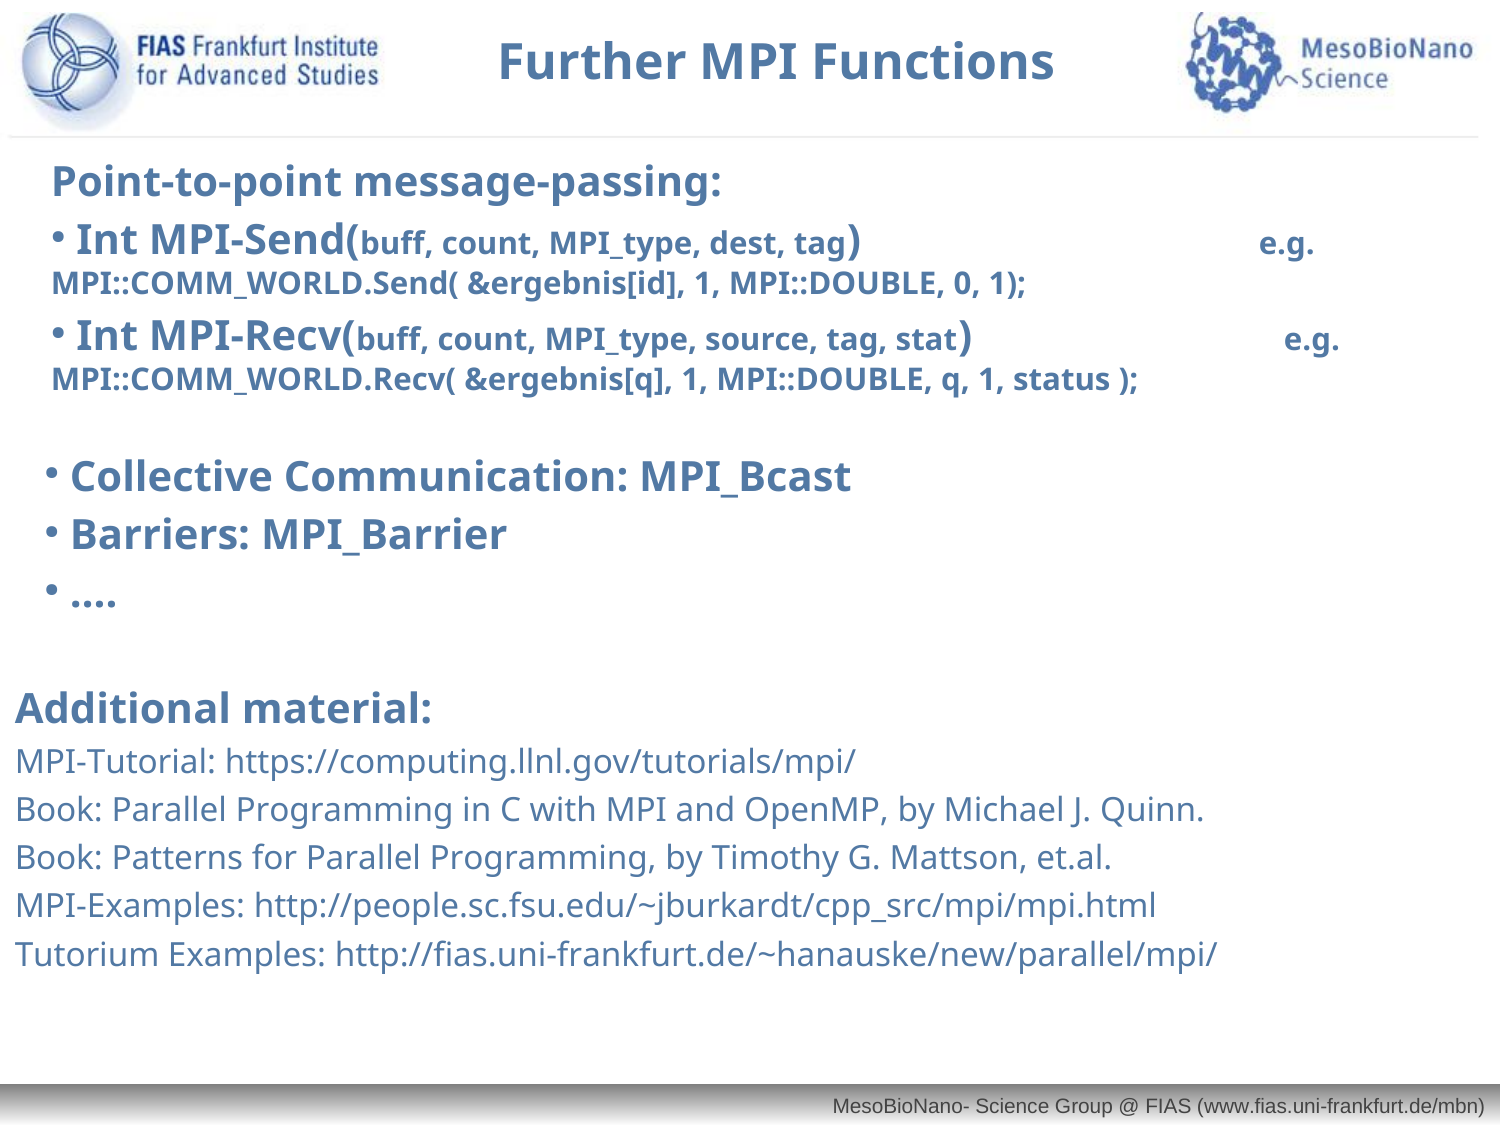

# Further MPI Functions
Point-to-point message-passing:
 Int MPI-Send(buff, count, MPI_type, dest, tag) e.g. MPI::COMM_WORLD.Send( &ergebnis[id], 1, MPI::DOUBLE, 0, 1);
 Int MPI-Recv(buff, count, MPI_type, source, tag, stat) e.g. MPI::COMM_WORLD.Recv( &ergebnis[q], 1, MPI::DOUBLE, q, 1, status );
 Collective Communication: MPI_Bcast
 Barriers: MPI_Barrier
 ….
Additional material:
MPI-Tutorial: https://computing.llnl.gov/tutorials/mpi/
Book: Parallel Programming in C with MPI and OpenMP, by Michael J. Quinn.
Book: Patterns for Parallel Programming, by Timothy G. Mattson, et.al.
MPI-Examples: http://people.sc.fsu.edu/~jburkardt/cpp_src/mpi/mpi.html
Tutorium Examples: http://fias.uni-frankfurt.de/~hanauske/new/parallel/mpi/